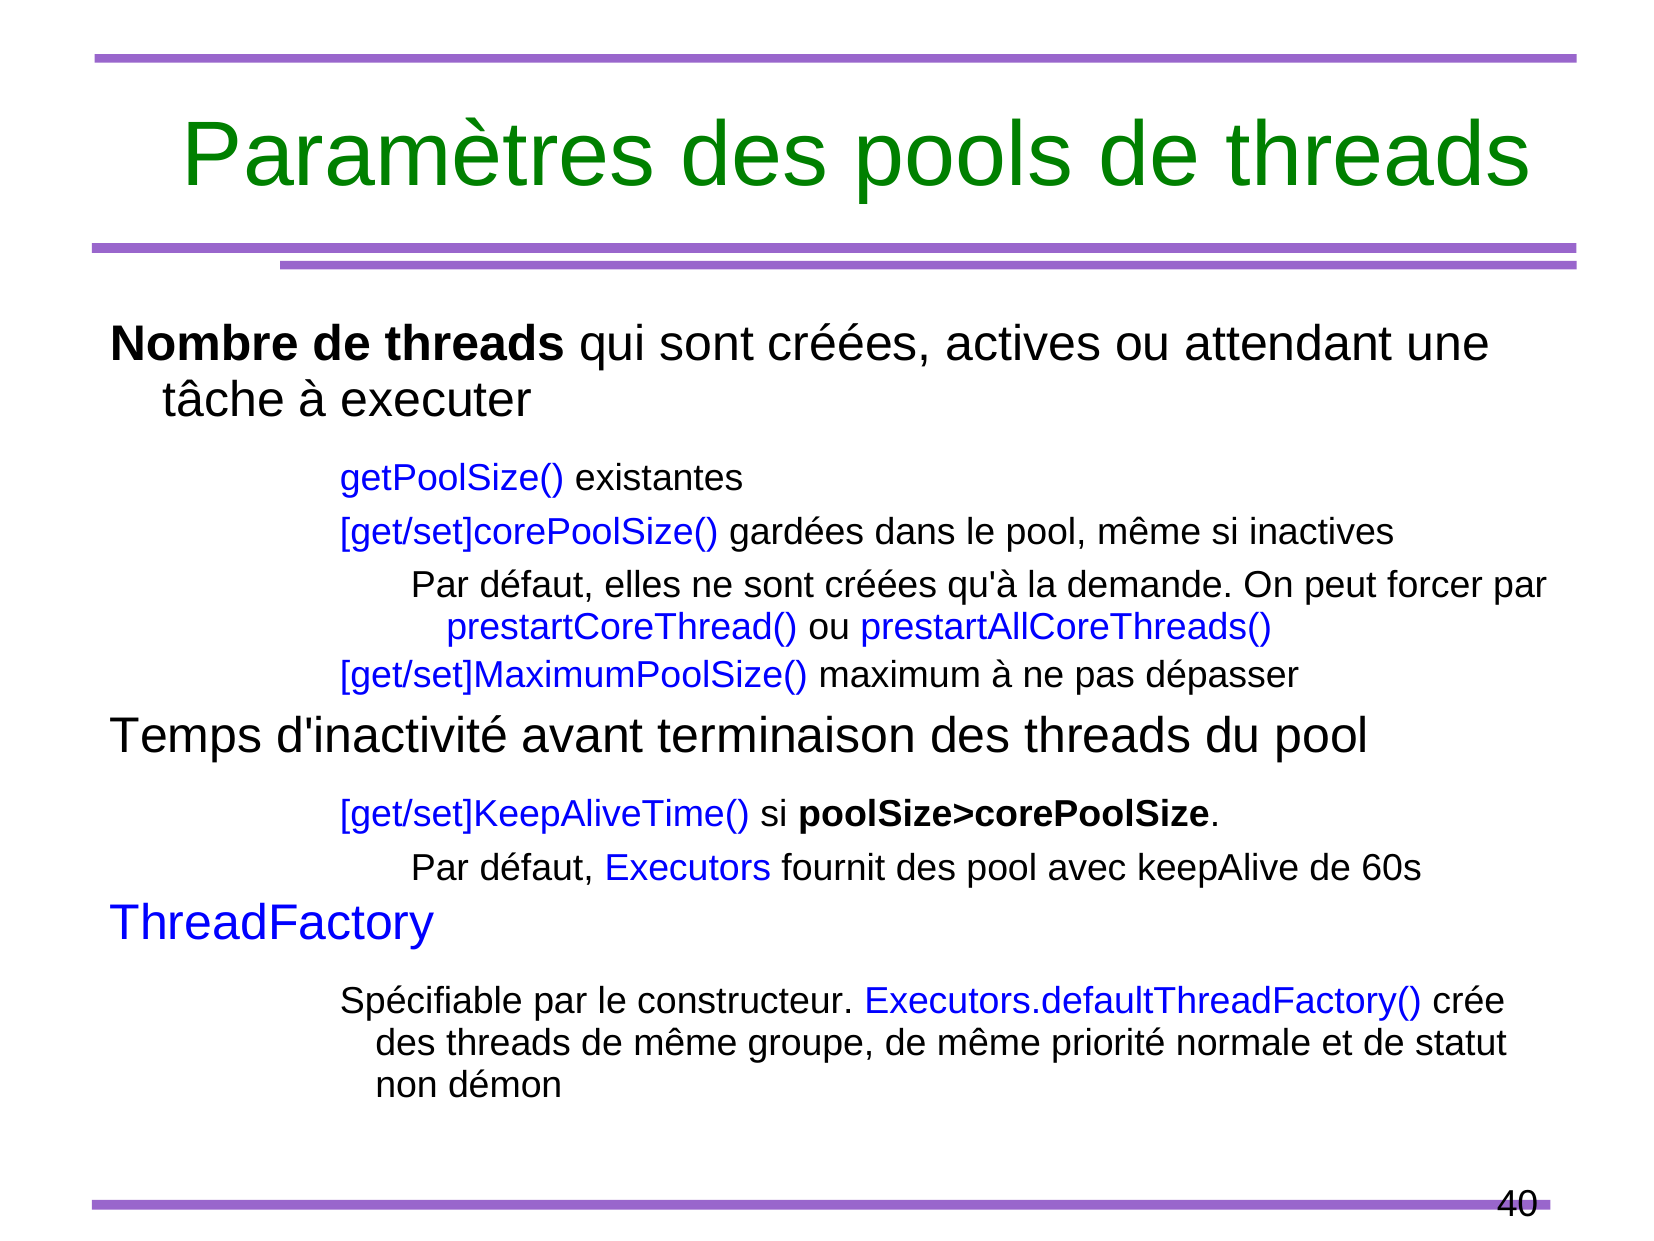

# Paramètres des pools de threads
Nombre de threads qui sont créées, actives ou attendant une tâche à executer
getPoolSize() existantes
[get/set]corePoolSize() gardées dans le pool, même si inactives
Par défaut, elles ne sont créées qu'à la demande. On peut forcer par prestartCoreThread() ou prestartAllCoreThreads()
[get/set]MaximumPoolSize() maximum à ne pas dépasser
Temps d'inactivité avant terminaison des threads du pool
[get/set]KeepAliveTime() si poolSize>corePoolSize.
Par défaut, Executors fournit des pool avec keepAlive de 60s
ThreadFactory
Spécifiable par le constructeur. Executors.defaultThreadFactory() crée des threads de même groupe, de même priorité normale et de statut non démon